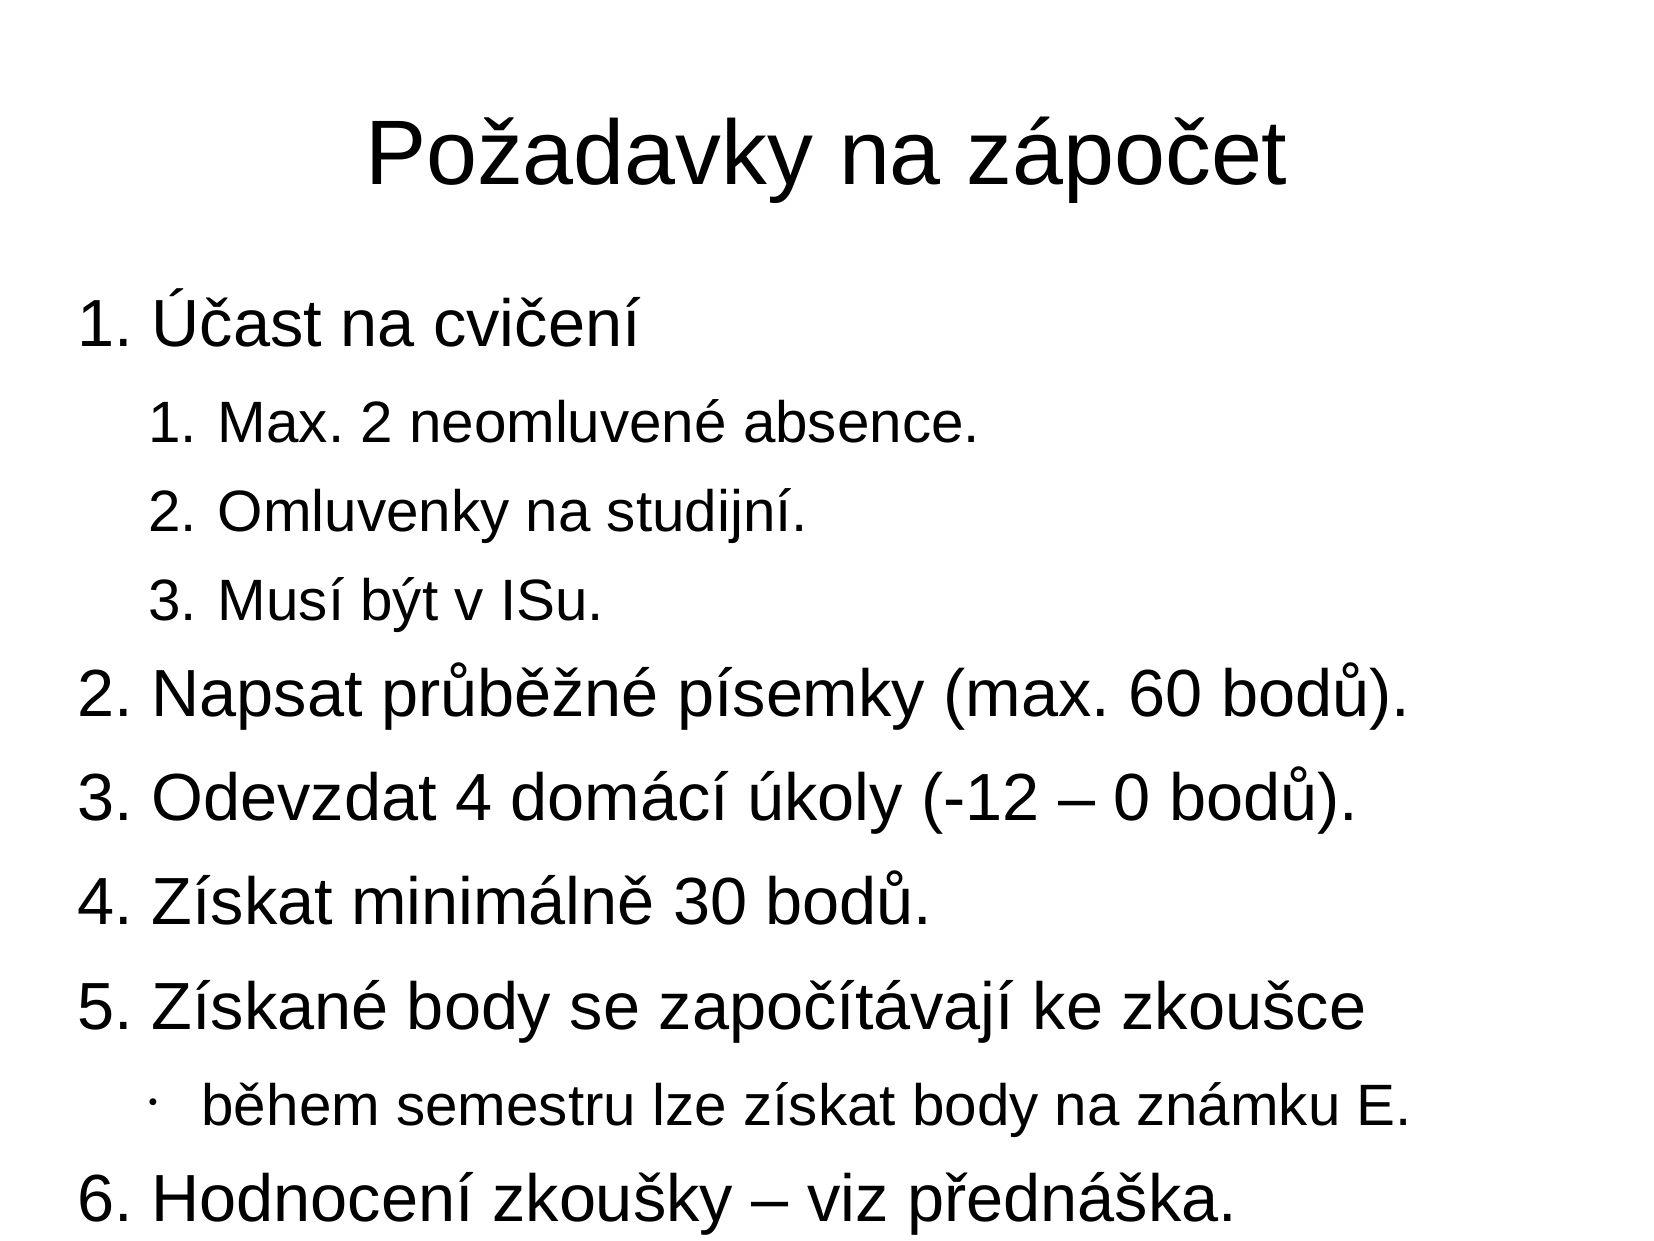

# Požadavky na zápočet
 Účast na cvičení
 Max. 2 neomluvené absence.
 Omluvenky na studijní.
 Musí být v ISu.
 Napsat průběžné písemky (max. 60 bodů).
 Odevzdat 4 domácí úkoly (-12 – 0 bodů).
 Získat minimálně 30 bodů.
 Získané body se započítávají ke zkoušce
během semestru lze získat body na známku E.
 Hodnocení zkoušky – viz přednáška.